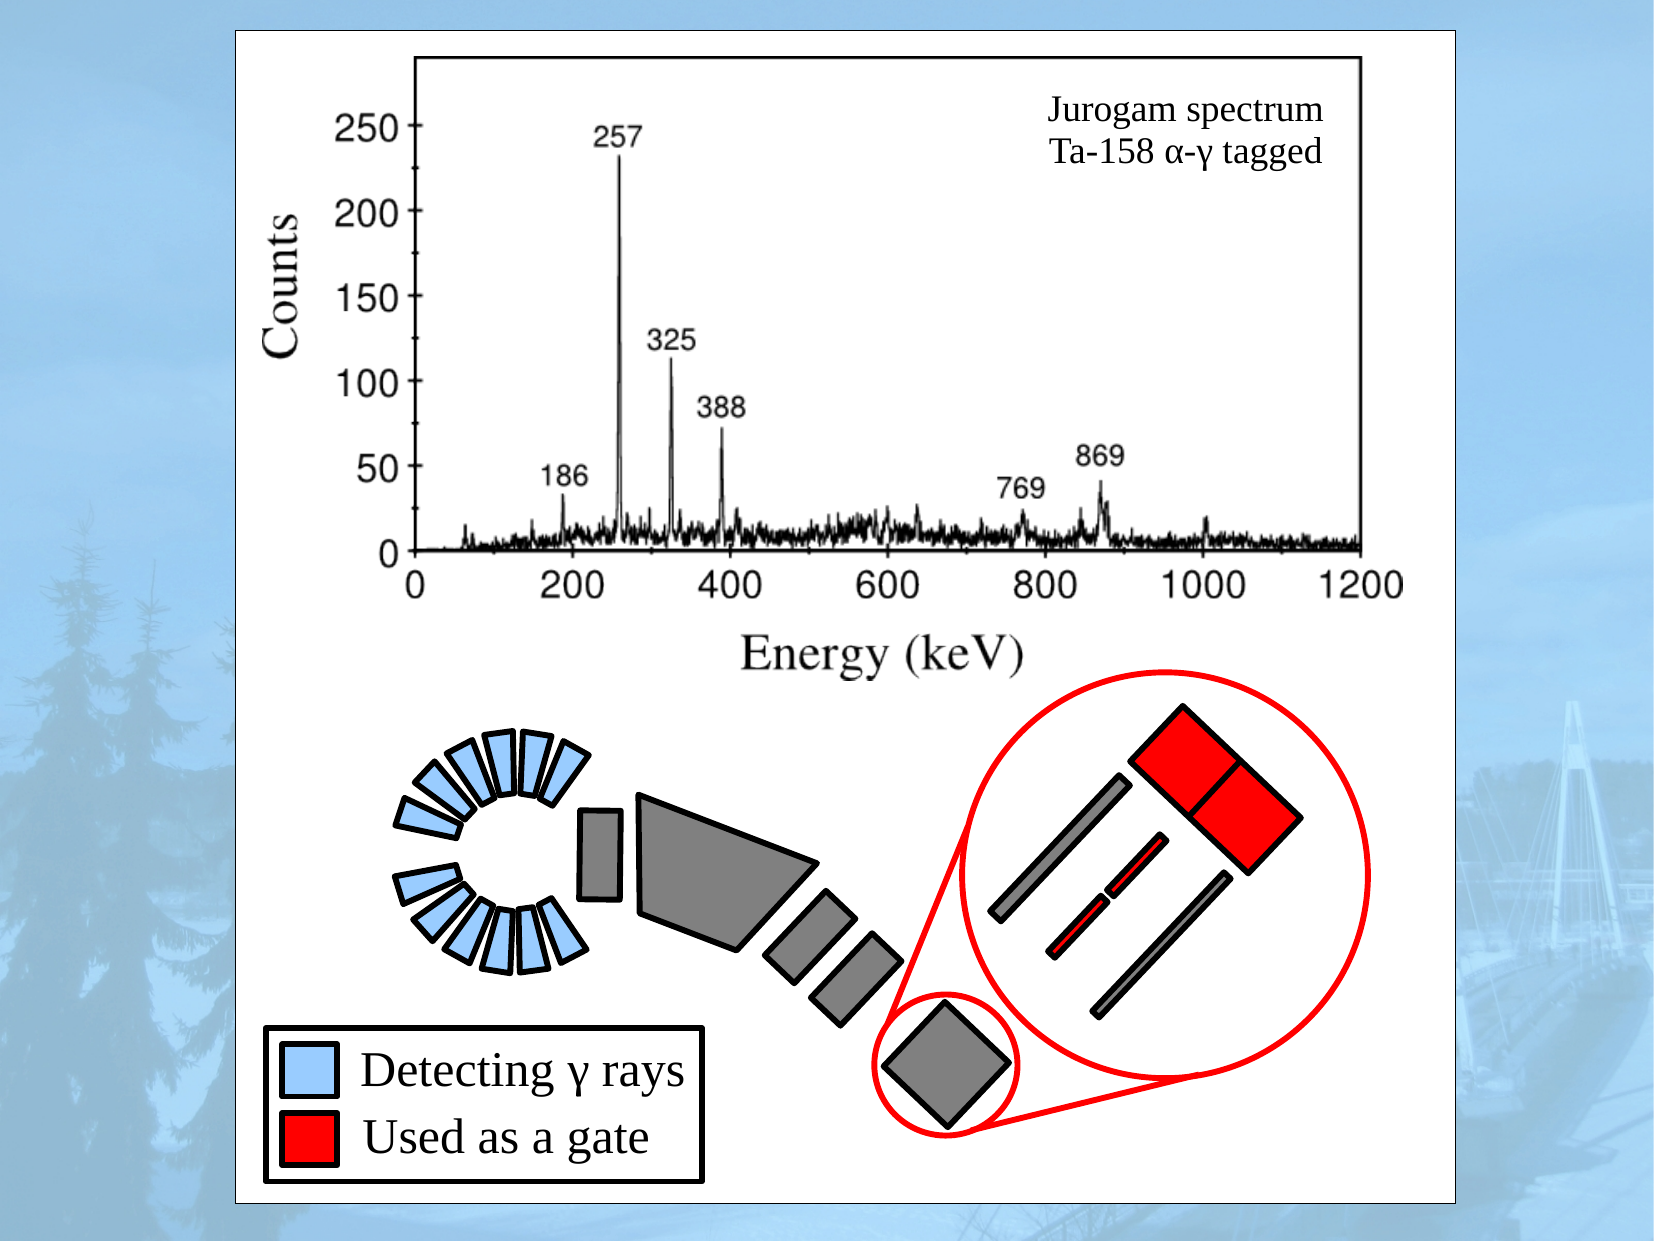

Jurogam spectrum
Ta-158 α-γ tagged
Detecting γ rays
Used as a gate